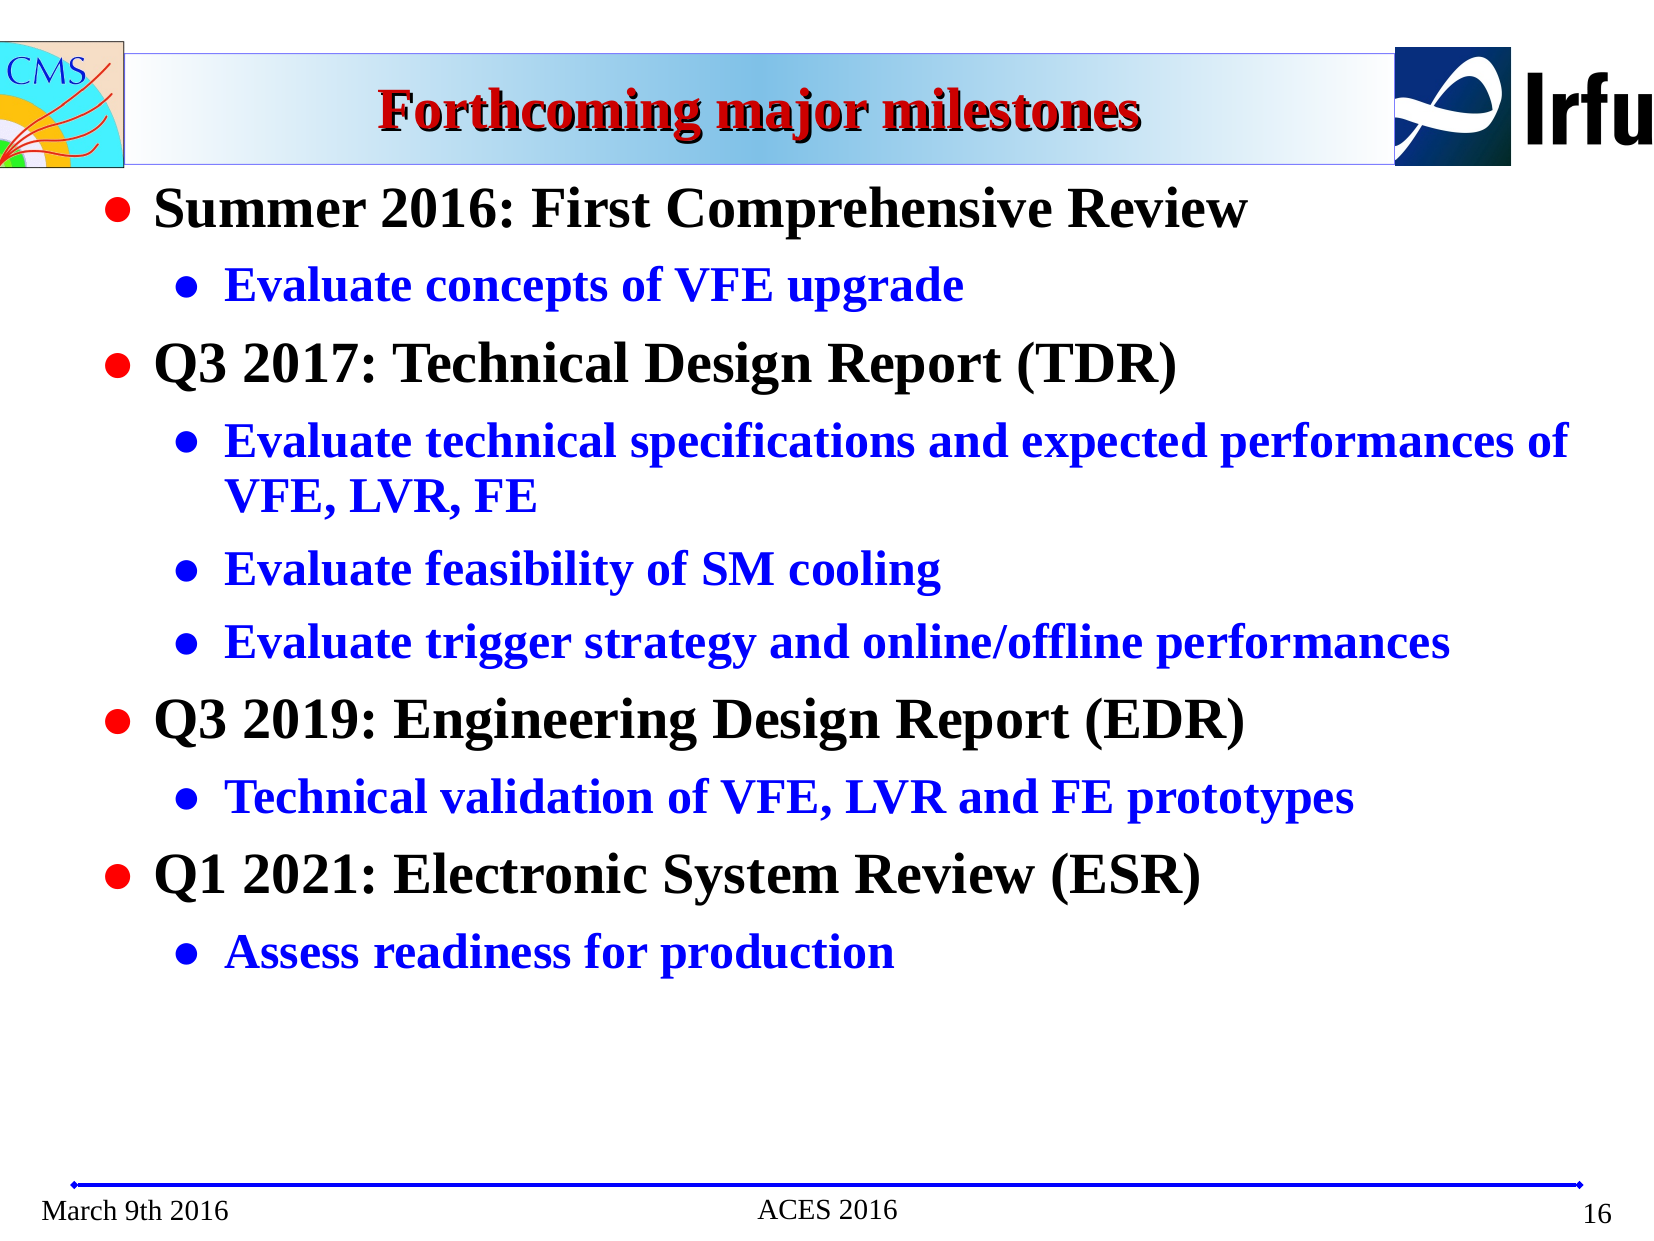

# Forthcoming major milestones
Summer 2016: First Comprehensive Review
Evaluate concepts of VFE upgrade
Q3 2017: Technical Design Report (TDR)
Evaluate technical specifications and expected performances of VFE, LVR, FE
Evaluate feasibility of SM cooling
Evaluate trigger strategy and online/offline performances
Q3 2019: Engineering Design Report (EDR)
Technical validation of VFE, LVR and FE prototypes
Q1 2021: Electronic System Review (ESR)
Assess readiness for production
ACES 2016
March 9th 2016
16